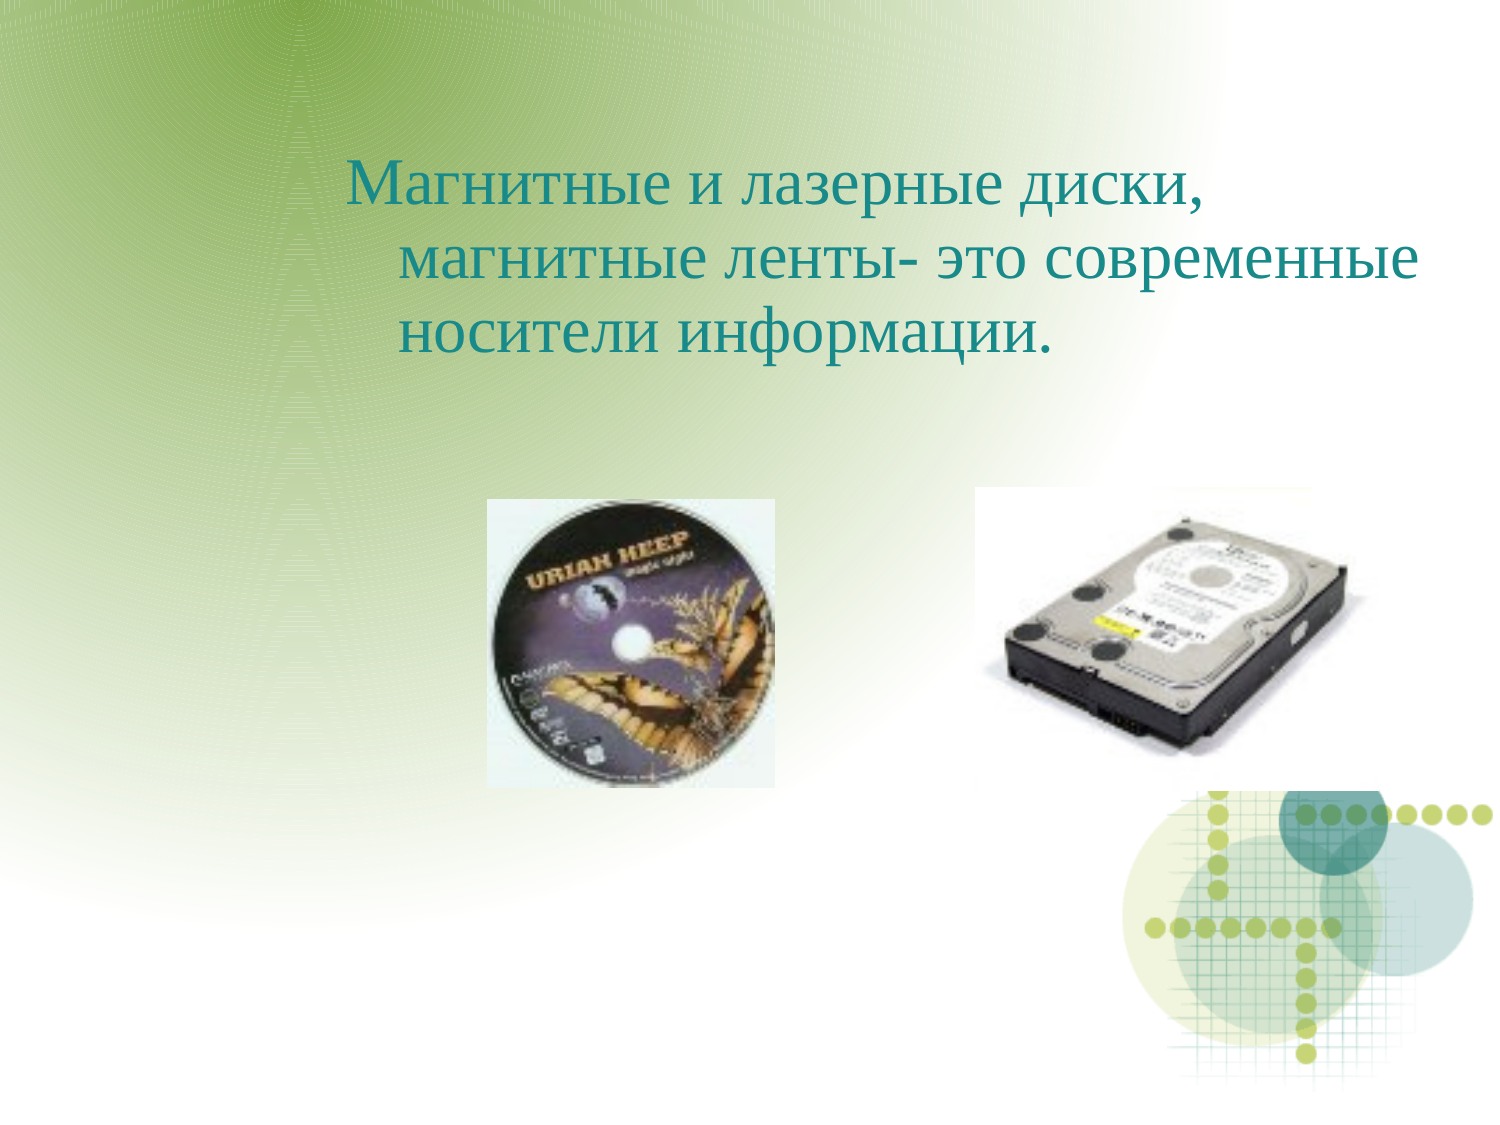

#
Магнитные и лазерные диски, магнитные ленты- это современные носители информации.